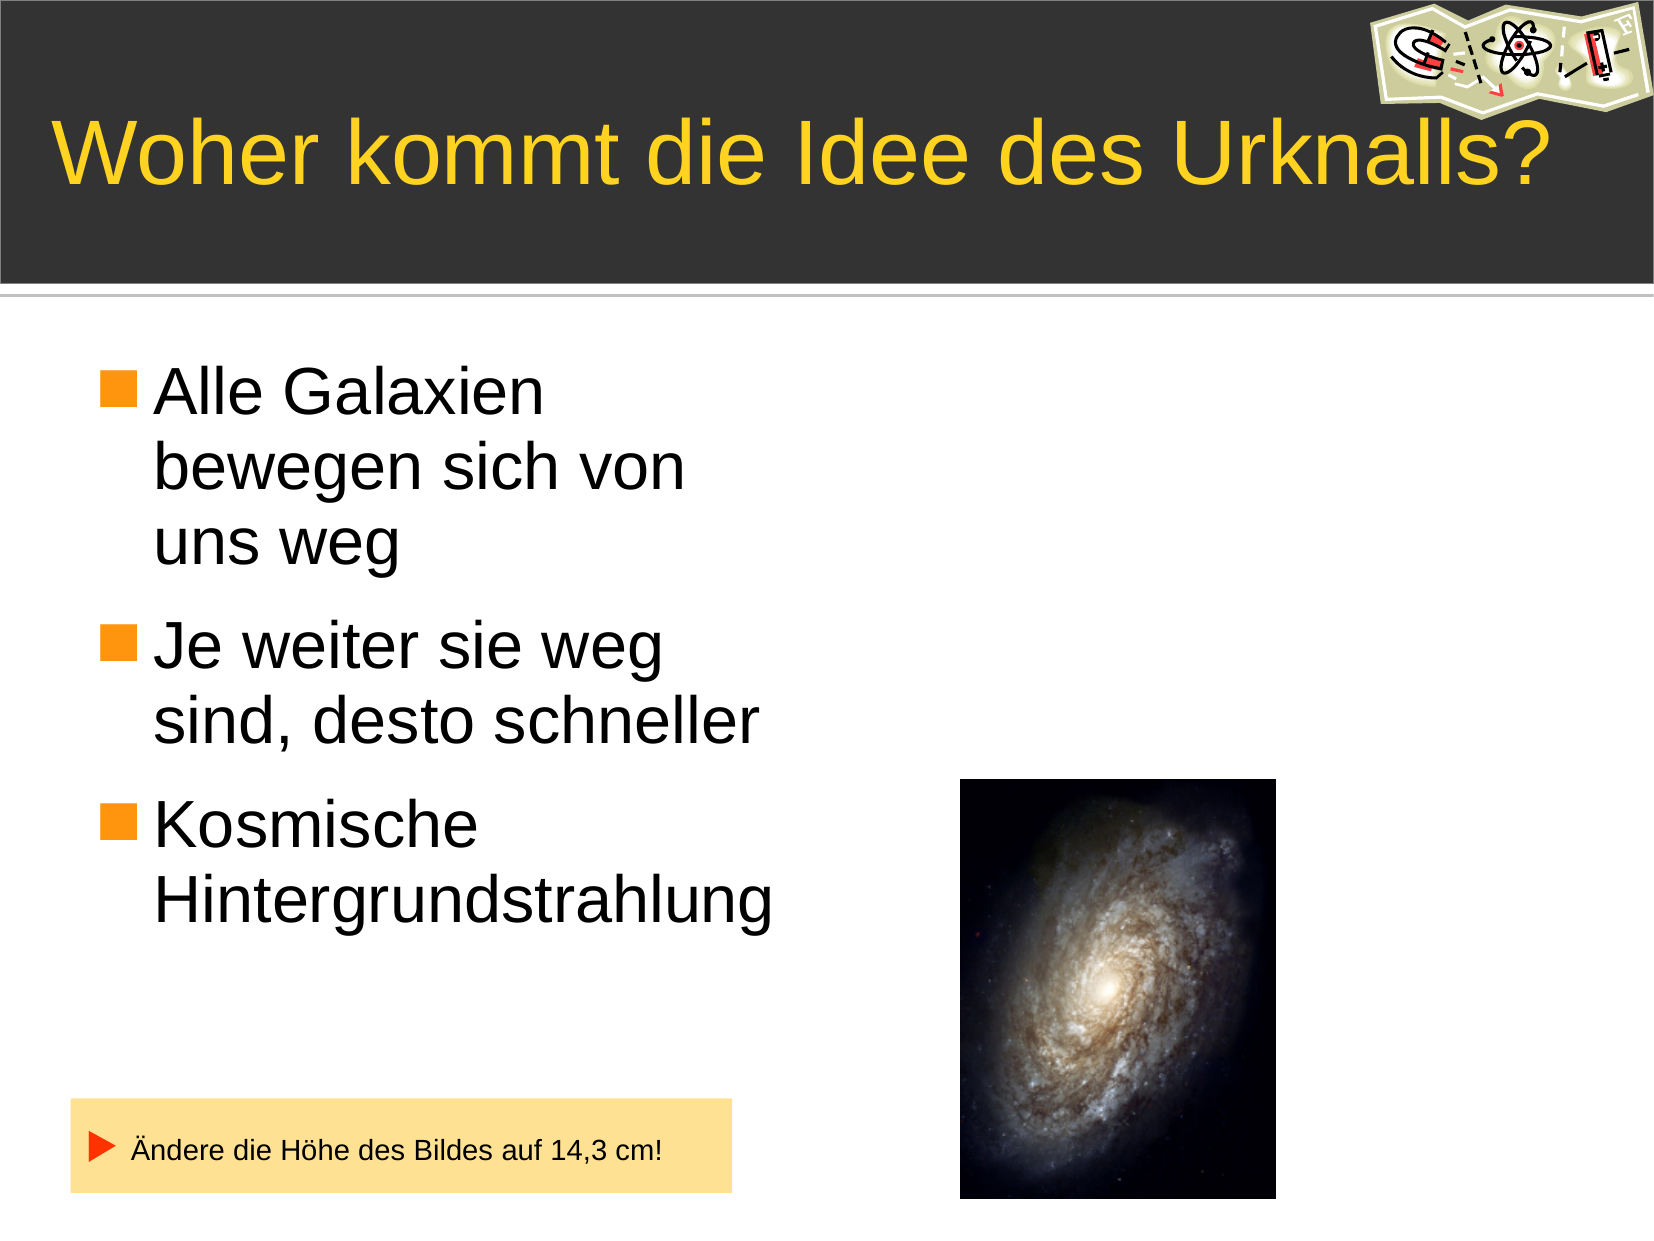

# Woher kommt die Idee des Urknalls?
Alle Galaxien bewegen sich von uns weg
Je weiter sie weg sind, desto schneller
Kosmische Hintergrundstrahlung
 Ändere die Höhe des Bildes auf 14,3 cm!